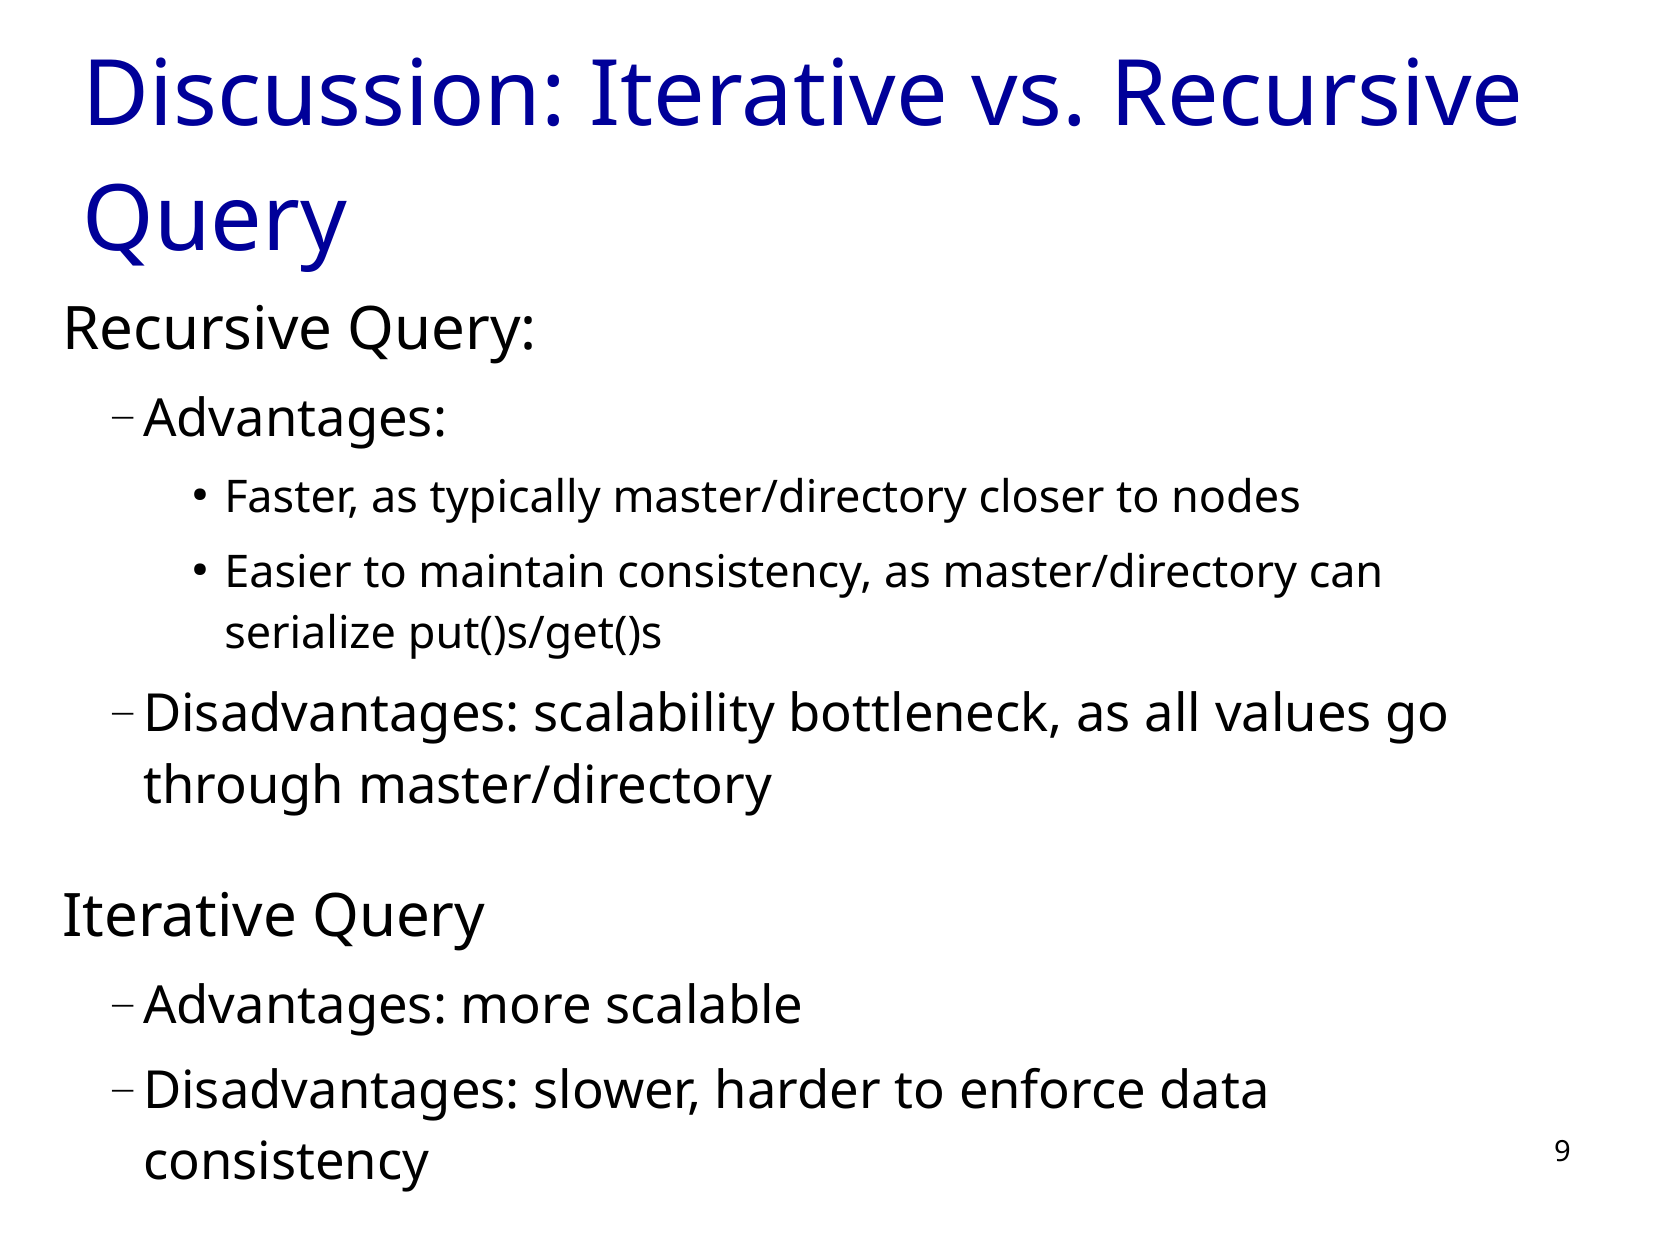

# Discussion: Iterative vs. Recursive Query
Recursive Query:
Advantages:
Faster, as typically master/directory closer to nodes
Easier to maintain consistency, as master/directory can serialize put()s/get()s
Disadvantages: scalability bottleneck, as all values go through master/directory
Iterative Query
Advantages: more scalable
Disadvantages: slower, harder to enforce data consistency
9